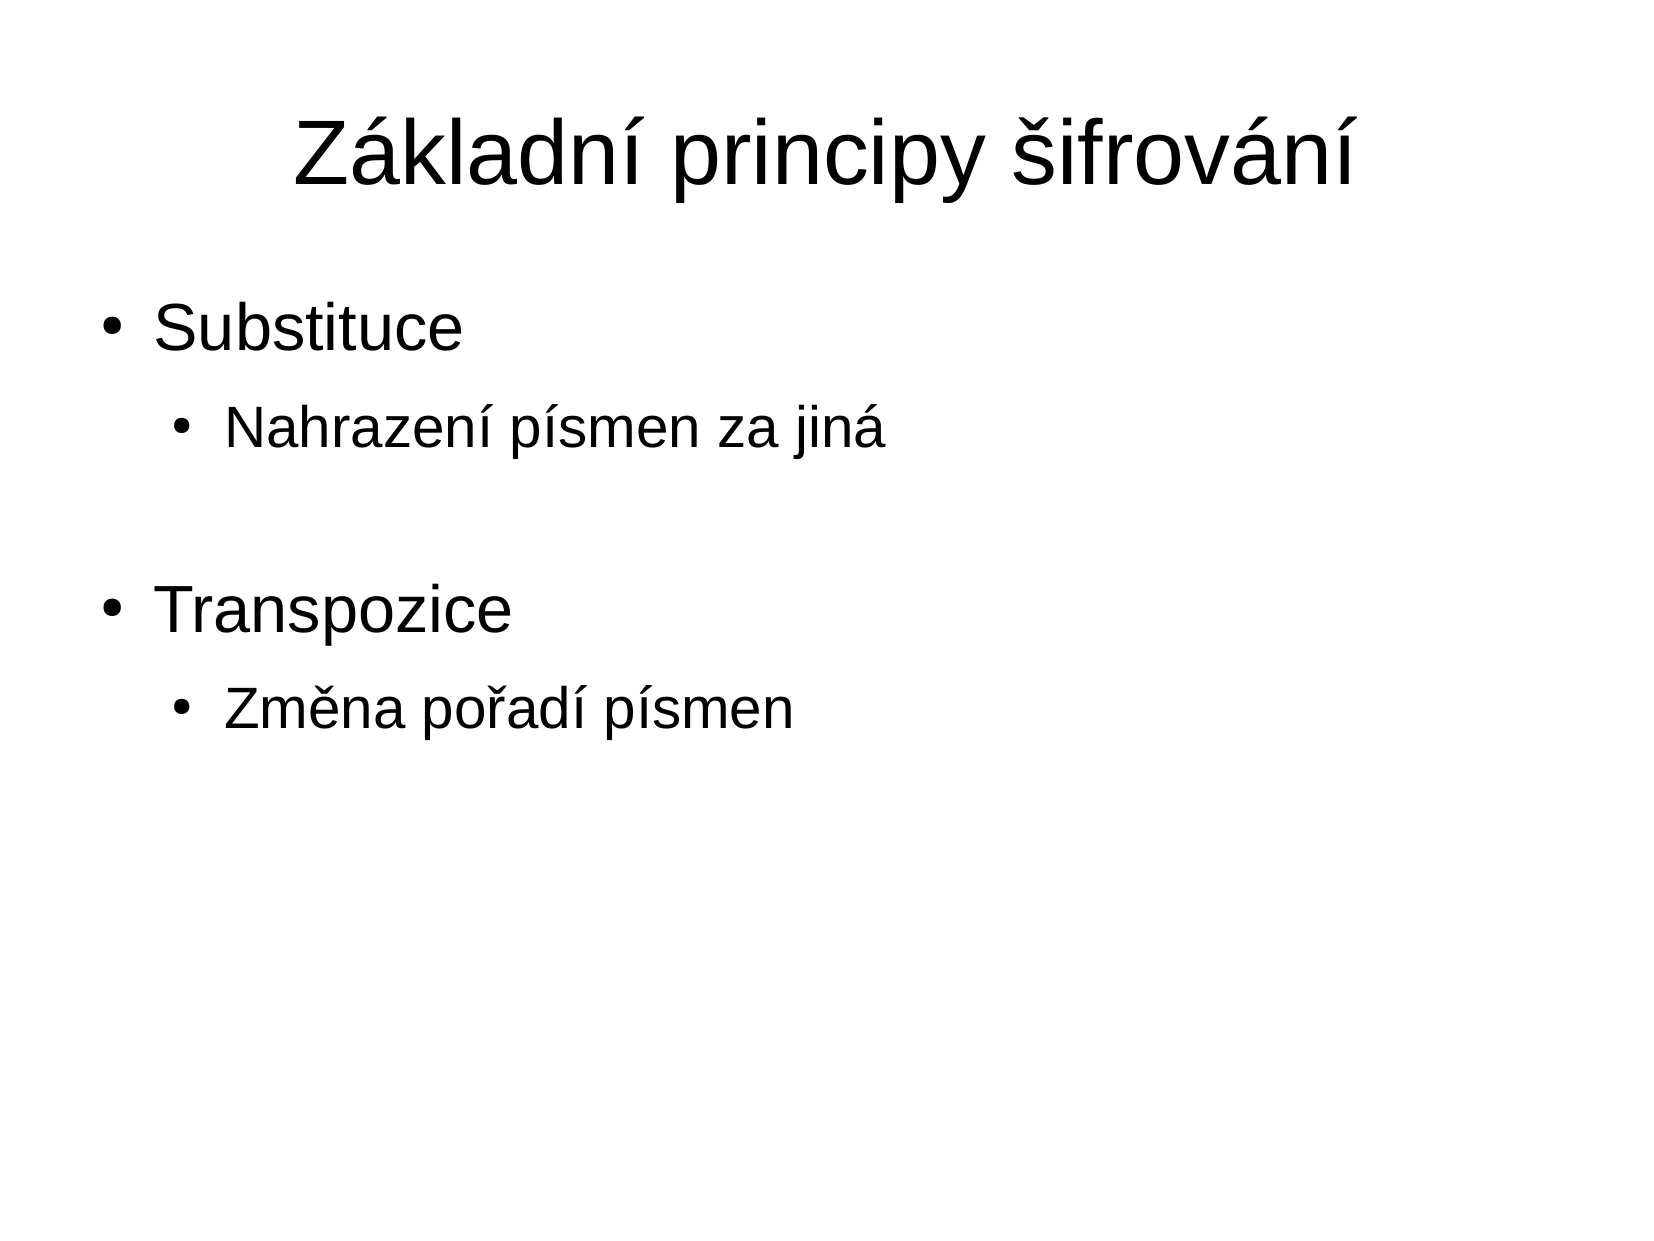

# Základní principy šifrování
Substituce
Nahrazení písmen za jiná
Transpozice
Změna pořadí písmen